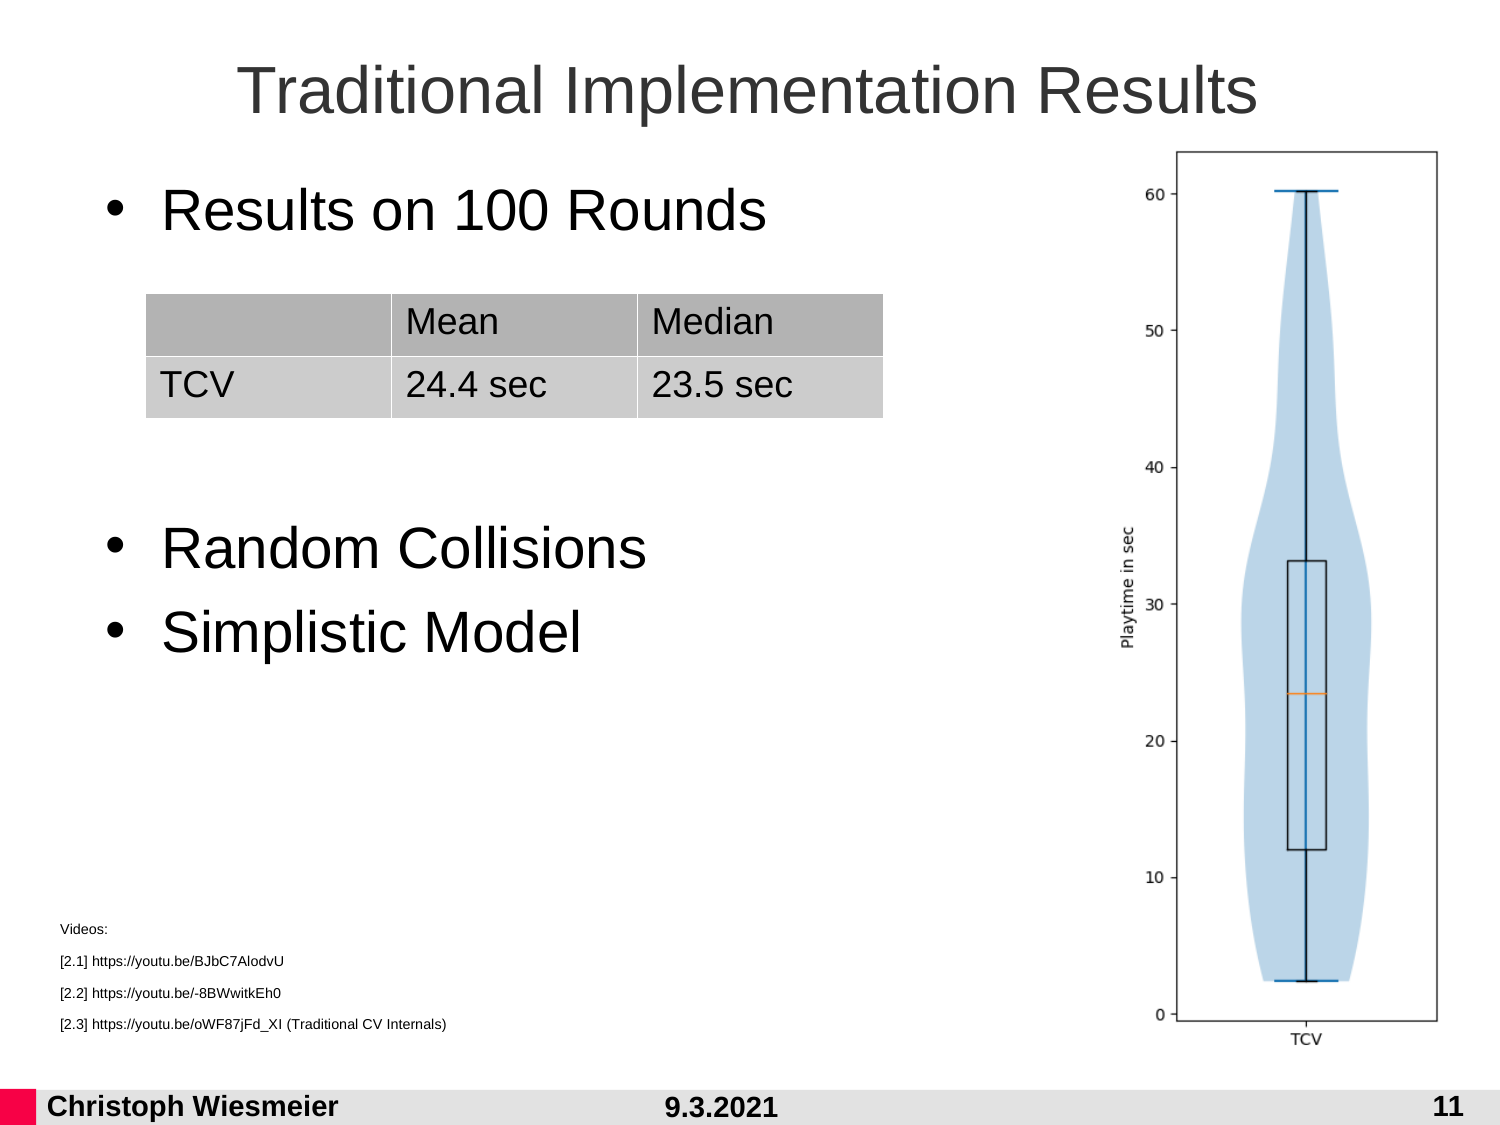

# Traditional Implementation Results
Results on 100 Rounds
Random Collisions
Simplistic Model
| | Mean | Median |
| --- | --- | --- |
| TCV | 24.4 sec | 23.5 sec |
Videos:
[2.1] https://youtu.be/BJbC7AlodvU
[2.2] https://youtu.be/-8BWwitkEh0
[2.3] https://youtu.be/oWF87jFd_XI (Traditional CV Internals)